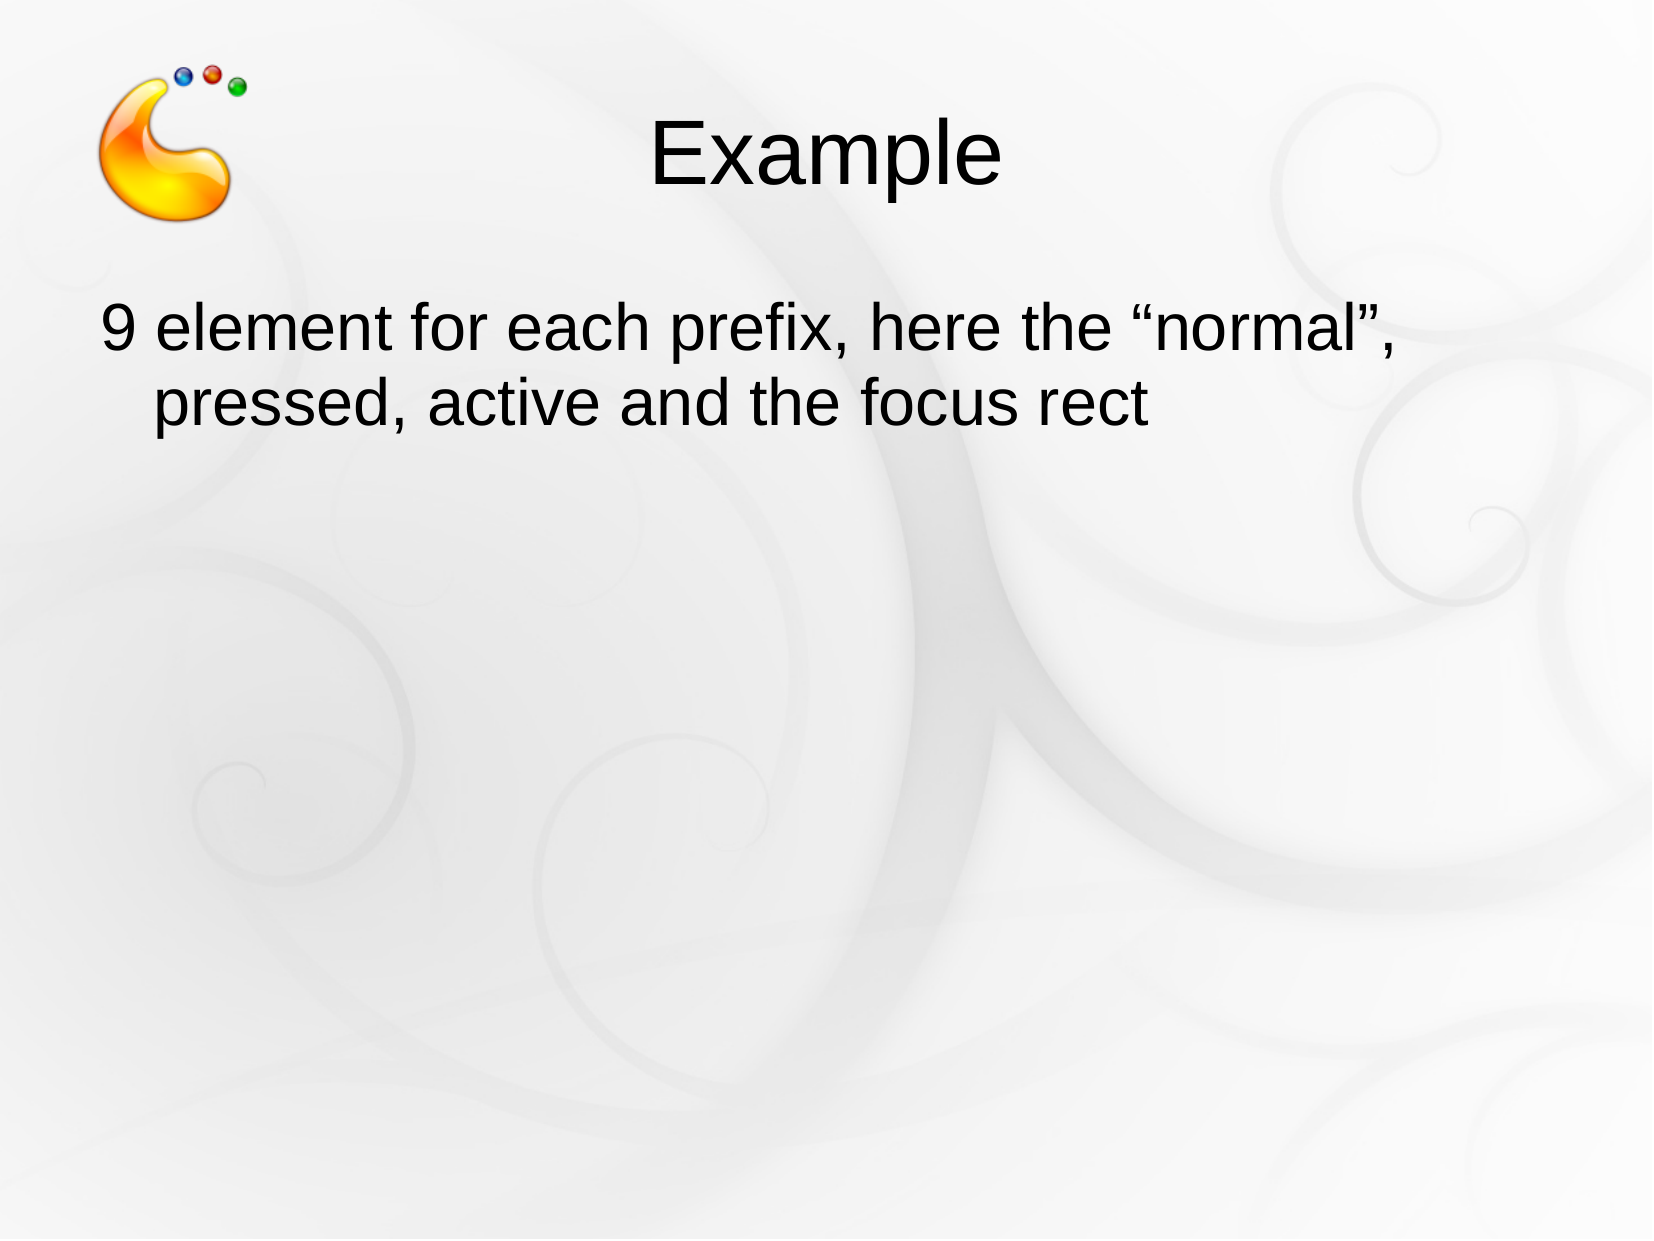

# Example
9 element for each prefix, here the “normal”, pressed, active and the focus rect